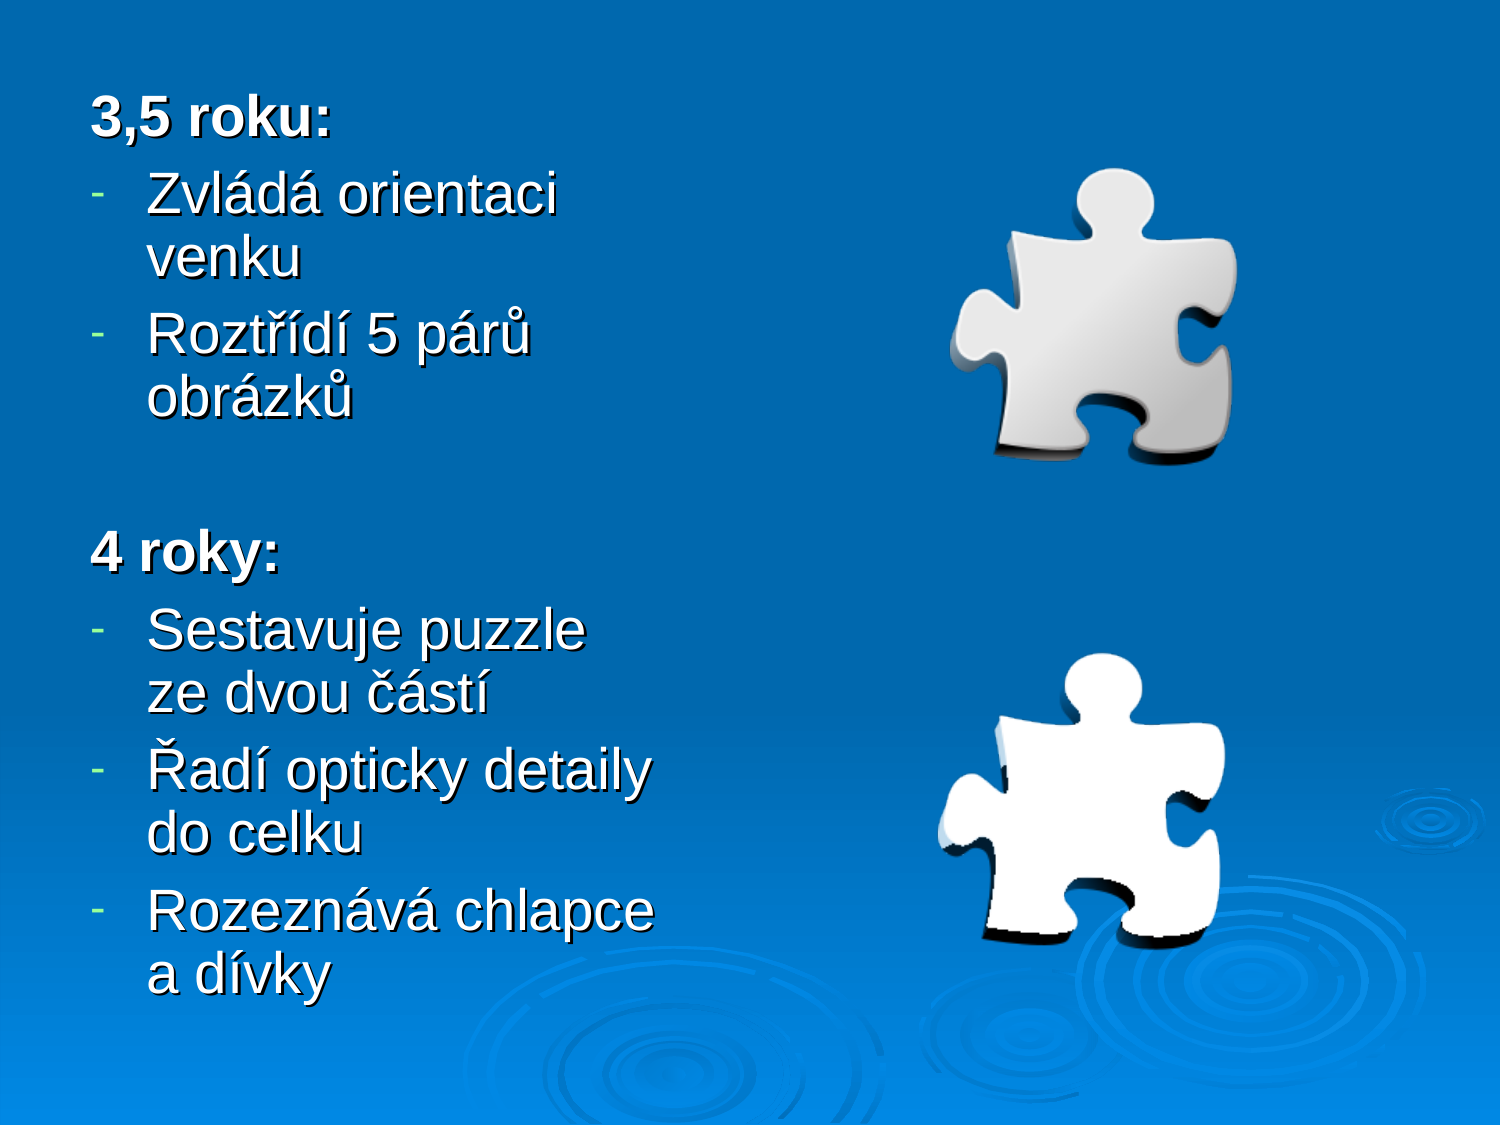

# 3,5 roku:
Zvládá orientaci venku
Roztřídí 5 párů obrázků
4 roky:
Sestavuje puzzle ze dvou částí
Řadí opticky detaily do celku
Rozeznává chlapce
a dívky